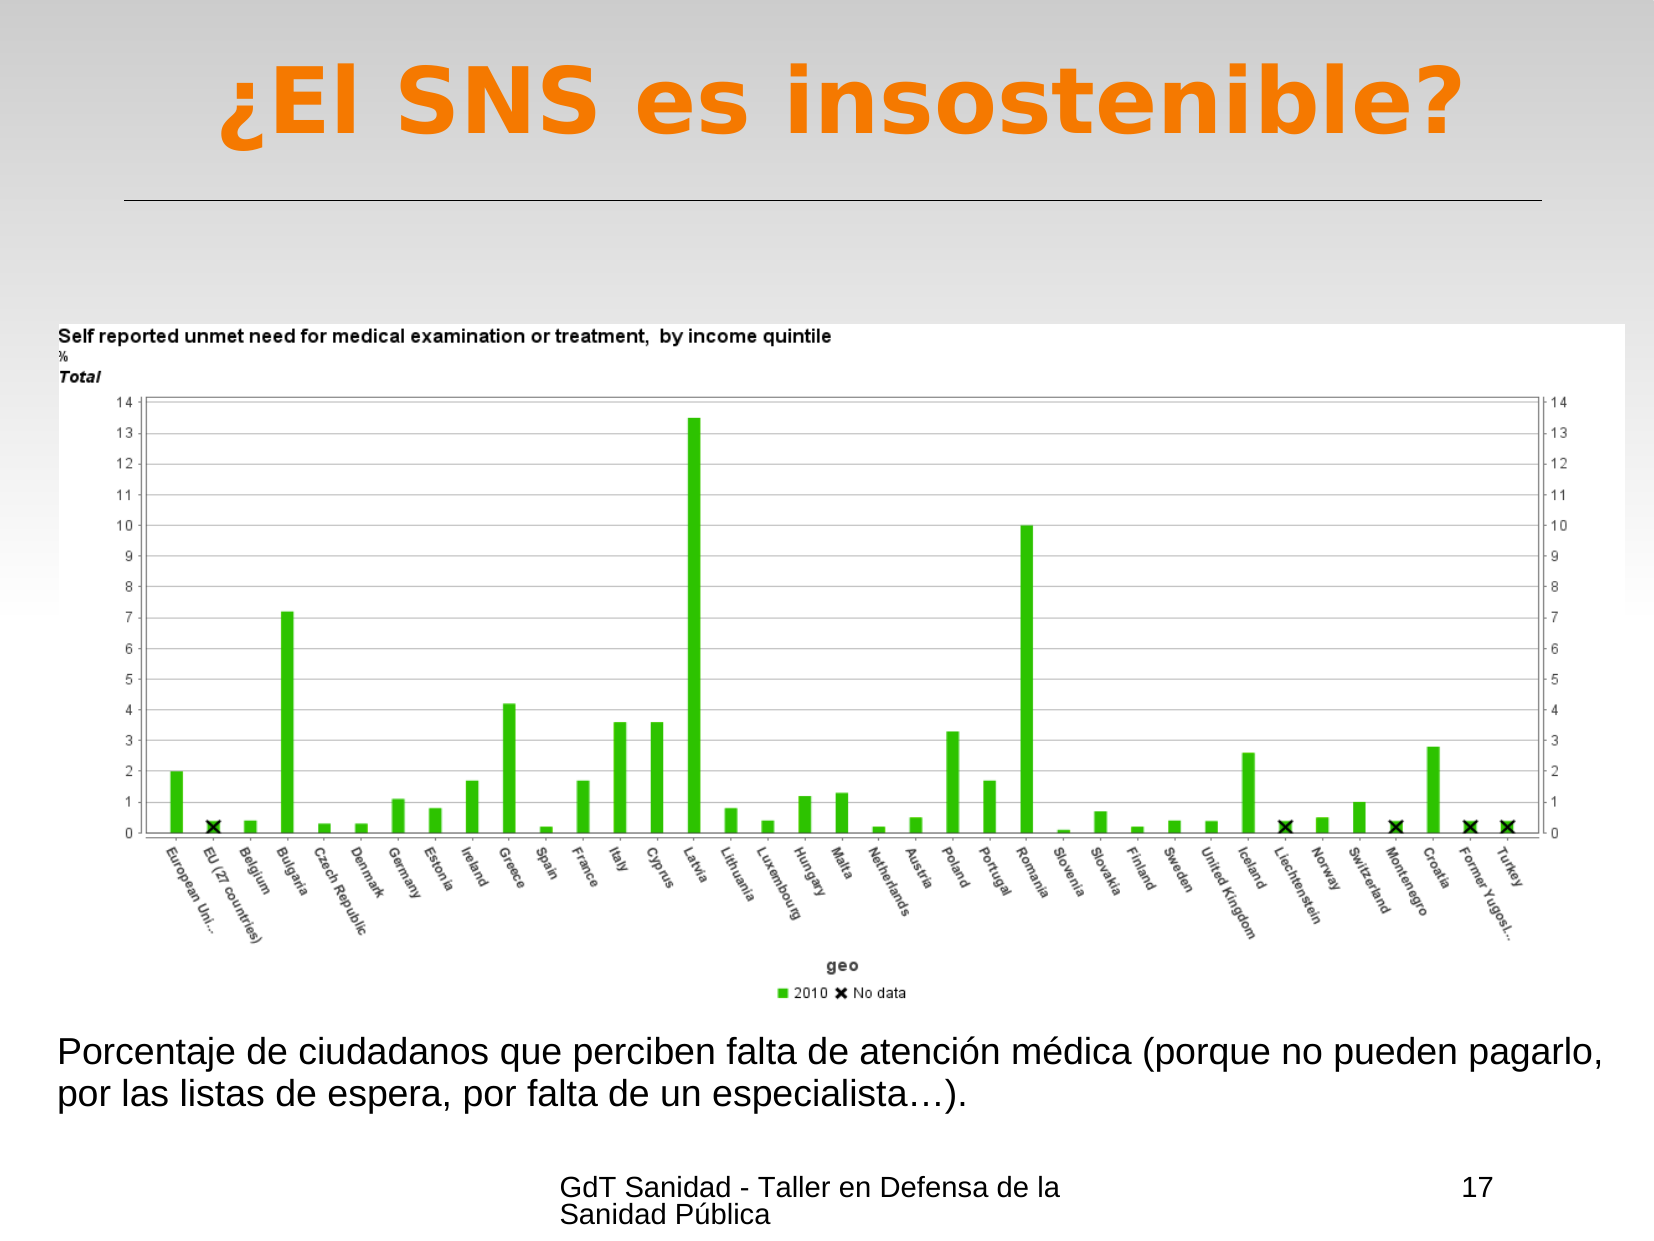

# ¿El SNS es insostenible?
Porcentaje de ciudadanos que perciben falta de atención médica (porque no pueden pagarlo, por las listas de espera, por falta de un especialista…).
GdT Sanidad - Taller en Defensa de la Sanidad Pública
17